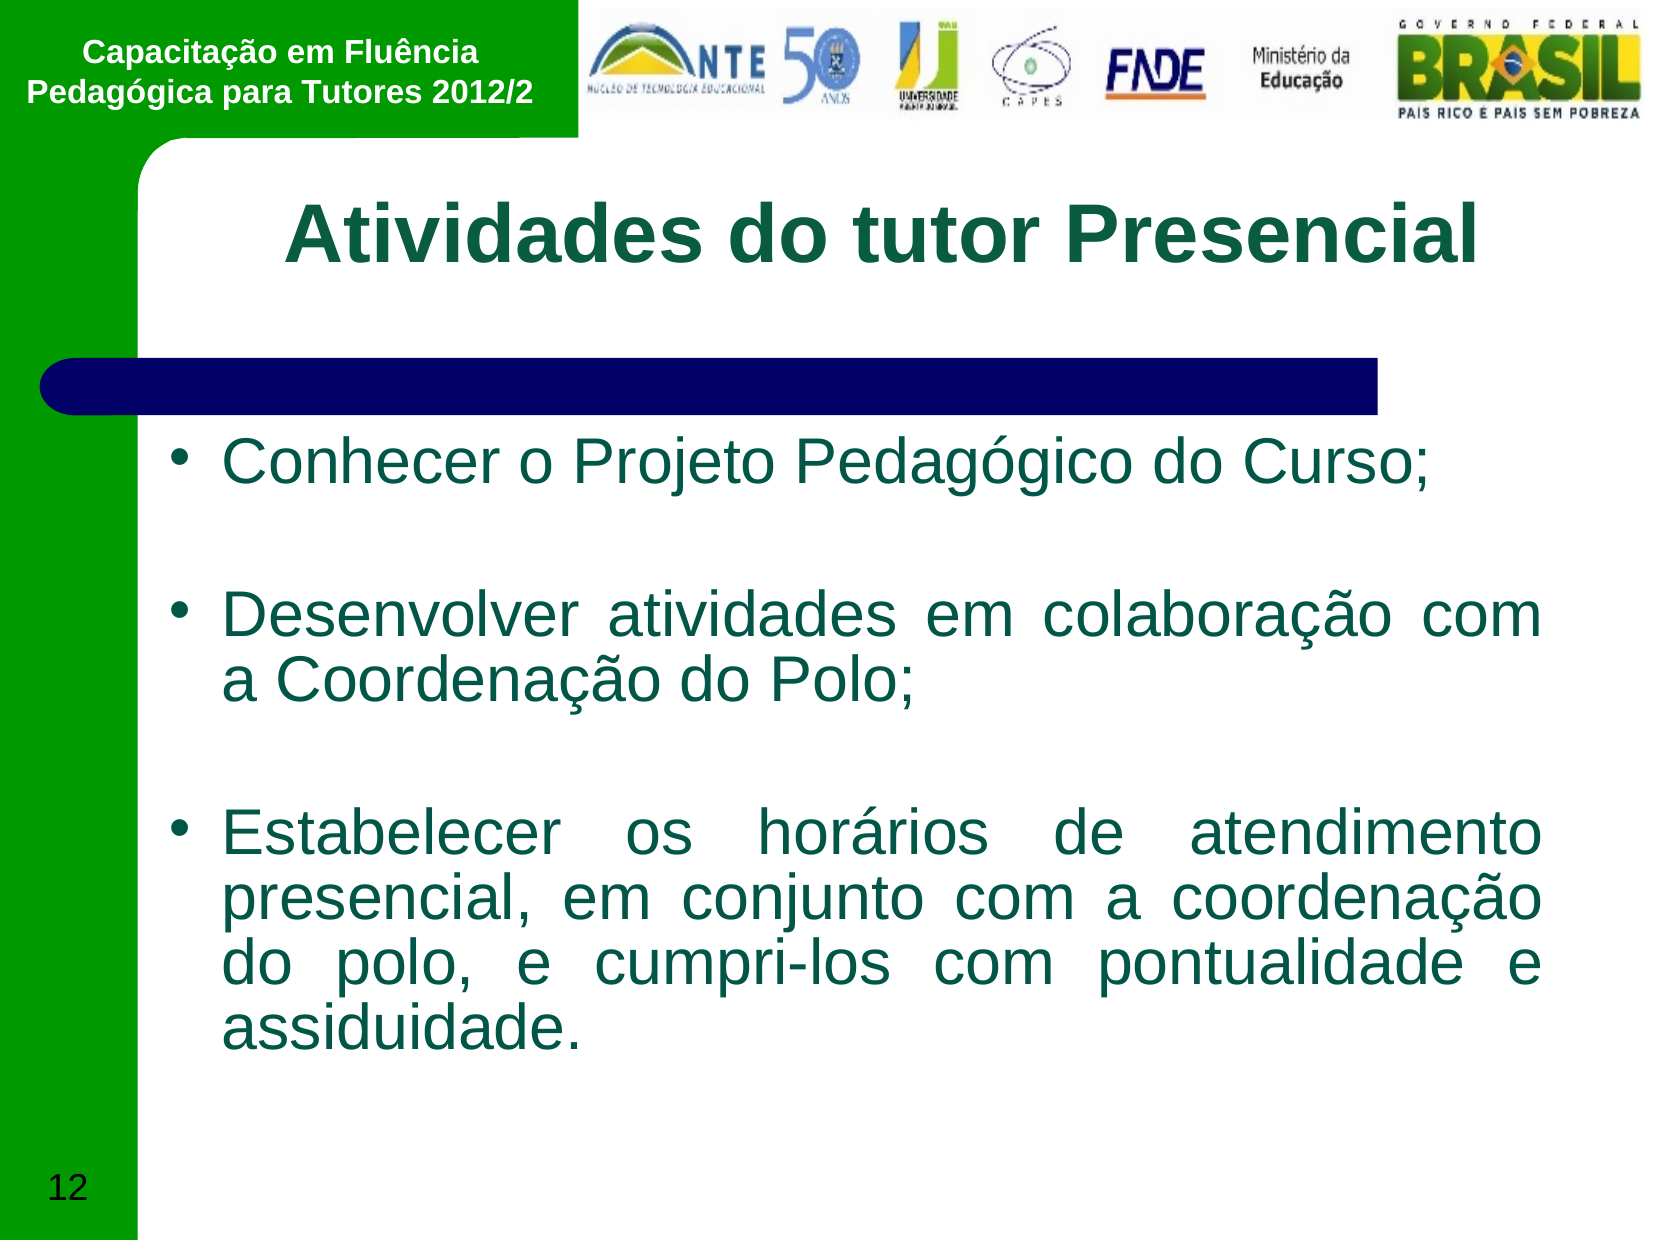

Atividades do tutor Presencial
# Conhecer o Projeto Pedagógico do Curso;
Desenvolver atividades em colaboração com a Coordenação do Polo;
Estabelecer os horários de atendimento presencial, em conjunto com a coordenação do polo, e cumpri-los com pontualidade e assiduidade.